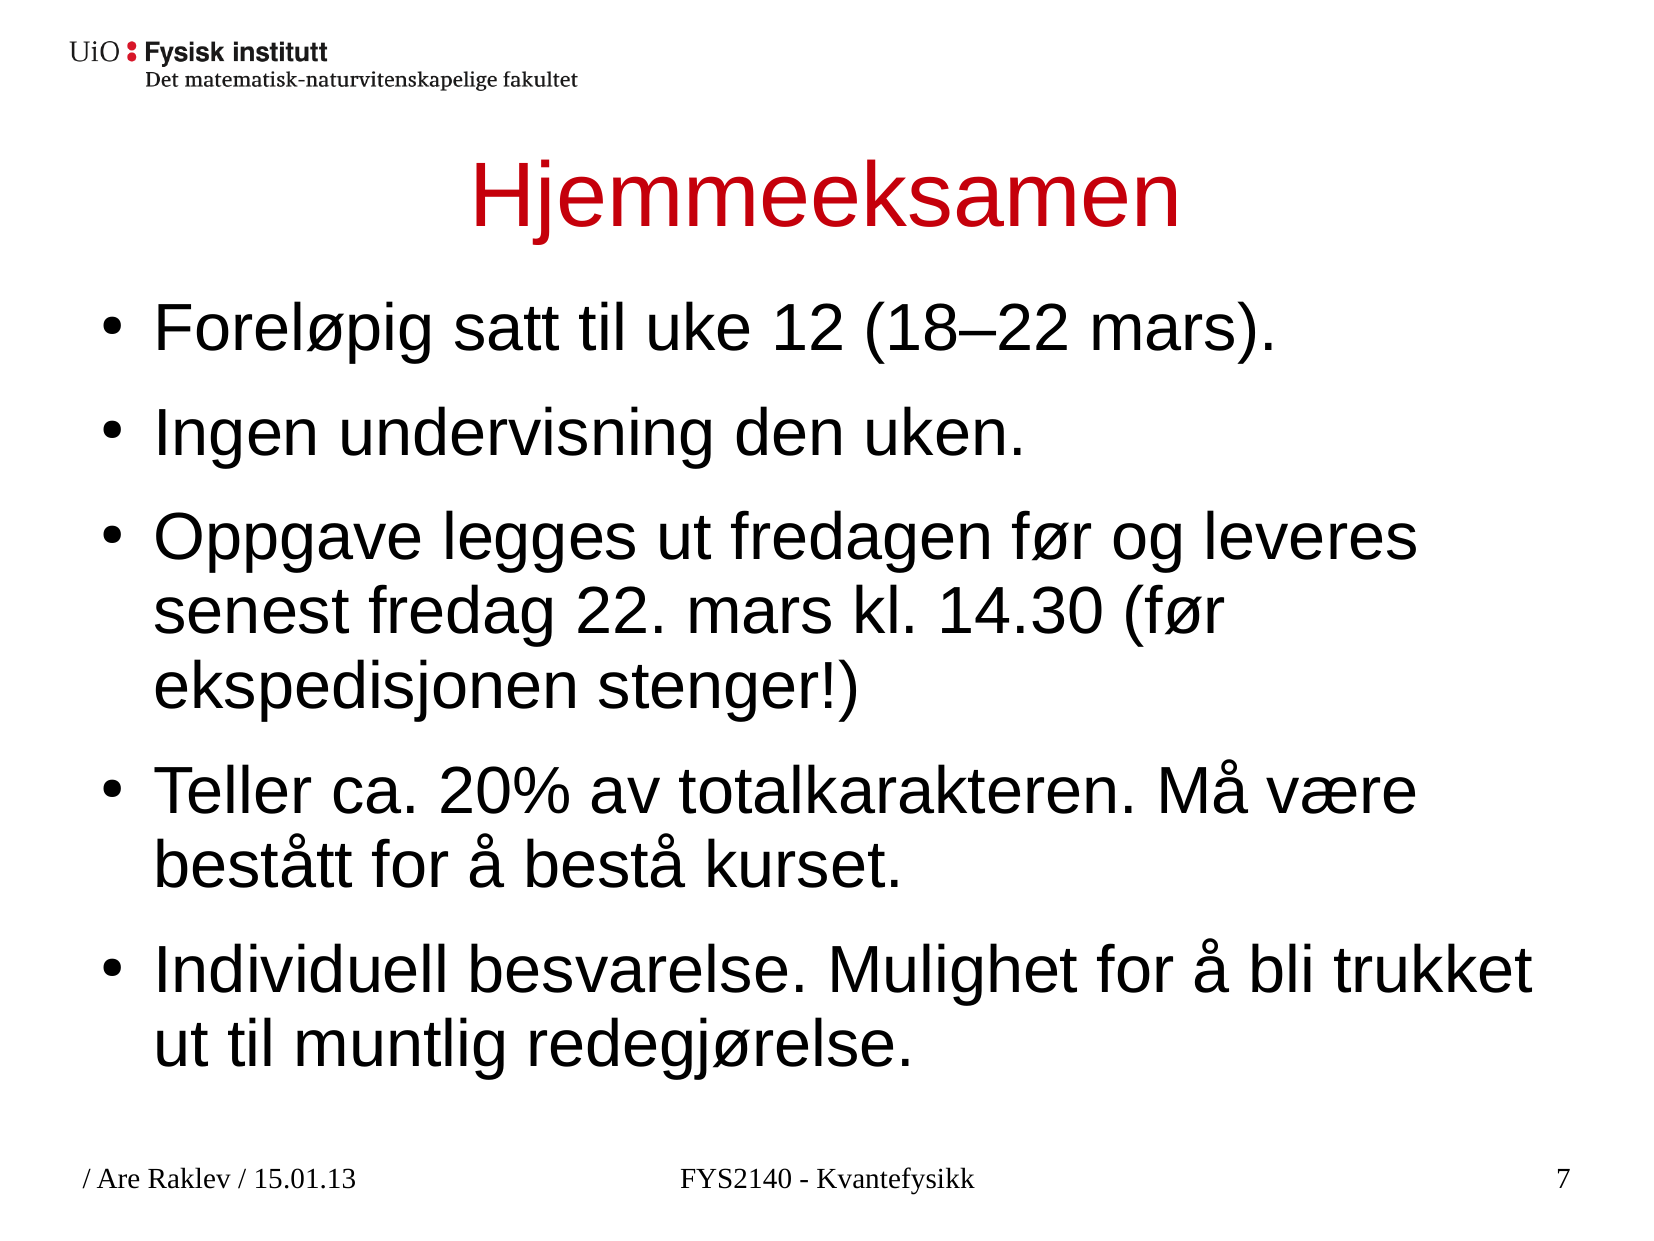

# Hjemmeeksamen
Foreløpig satt til uke 12 (18–22 mars).
Ingen undervisning den uken.
Oppgave legges ut fredagen før og leveres senest fredag 22. mars kl. 14.30 (før ekspedisjonen stenger!)
Teller ca. 20% av totalkarakteren. Må være bestått for å bestå kurset.
Individuell besvarelse. Mulighet for å bli trukket ut til muntlig redegjørelse.
/ Are Raklev / 15.01.13
FYS2140 - Kvantefysikk
7